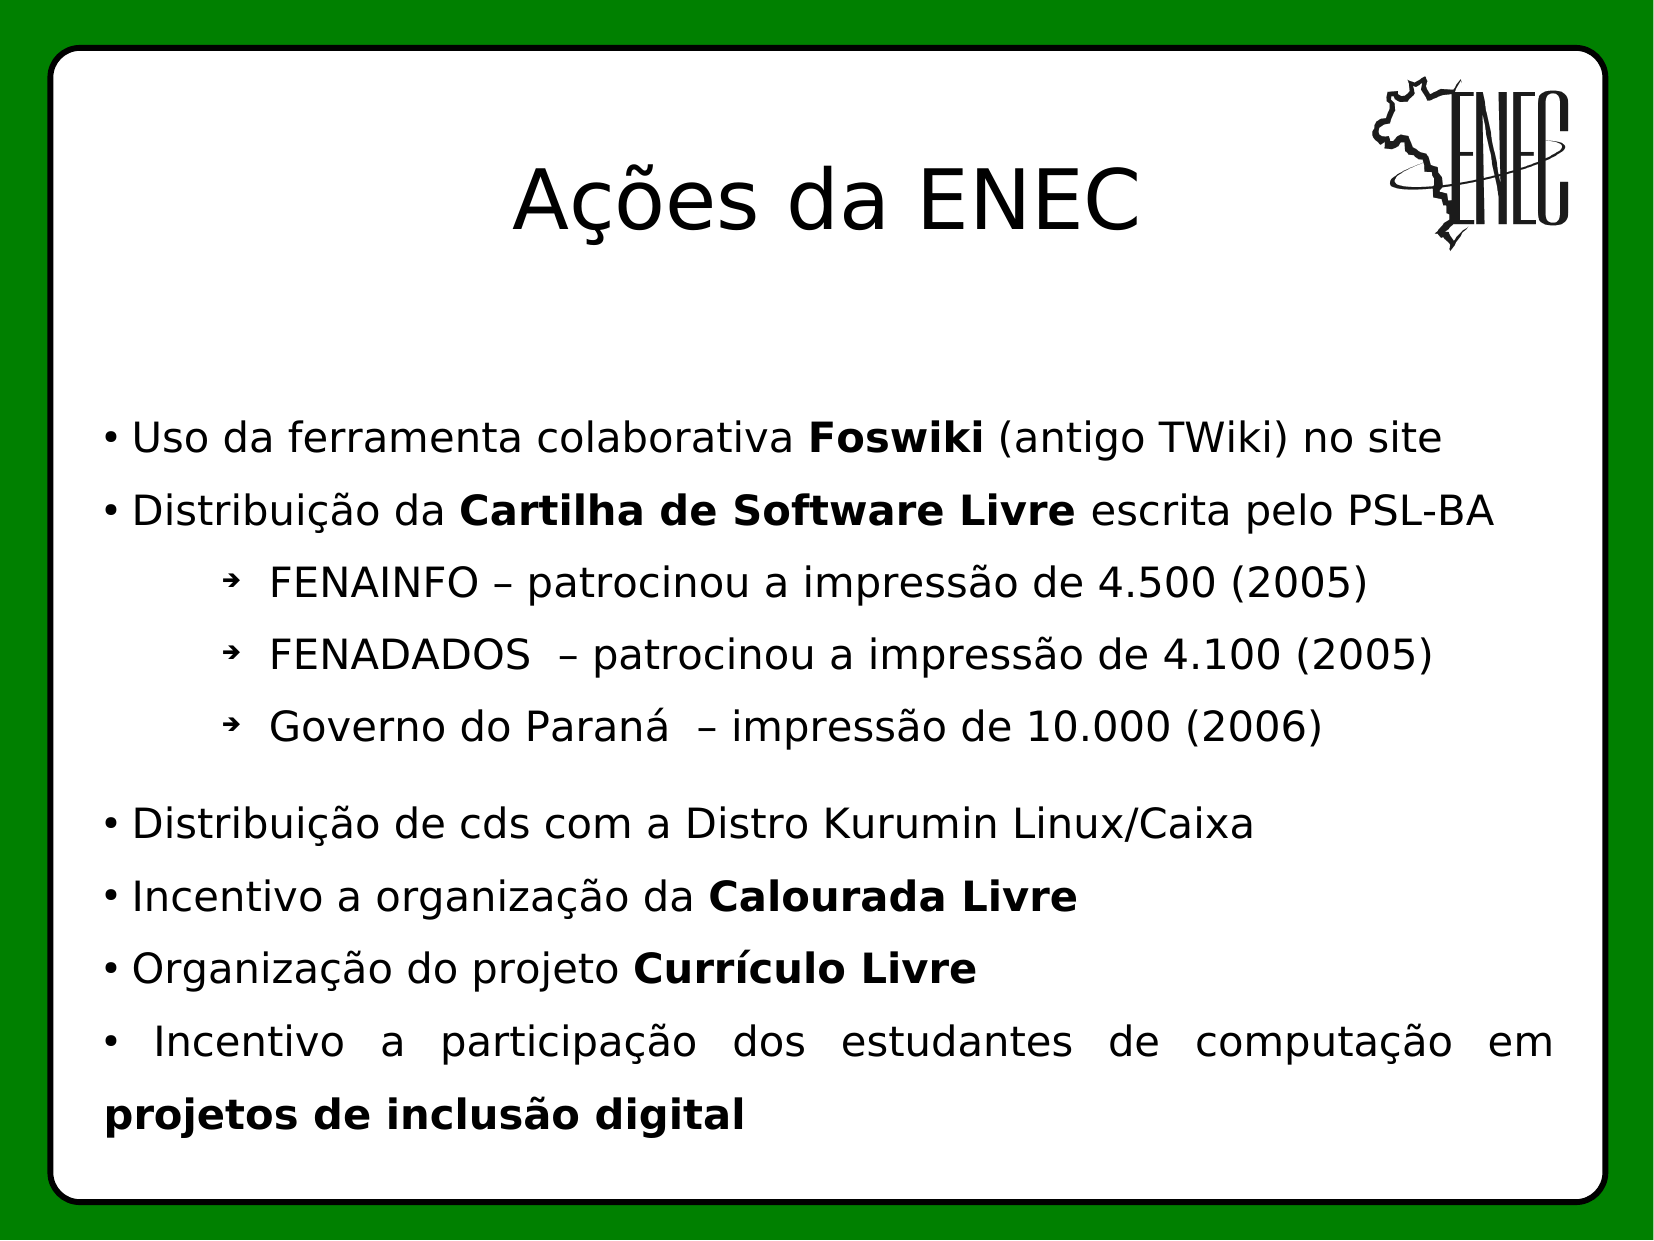

# Ações da ENEC
 Uso da ferramenta colaborativa Foswiki (antigo TWiki) no site
 Distribuição da Cartilha de Software Livre escrita pelo PSL-BA
FENAINFO – patrocinou a impressão de 4.500 (2005)
FENADADOS – patrocinou a impressão de 4.100 (2005)
Governo do Paraná – impressão de 10.000 (2006)
 Distribuição de cds com a Distro Kurumin Linux/Caixa
 Incentivo a organização da Calourada Livre
 Organização do projeto Currículo Livre
 Incentivo a participação dos estudantes de computação em projetos de inclusão digital